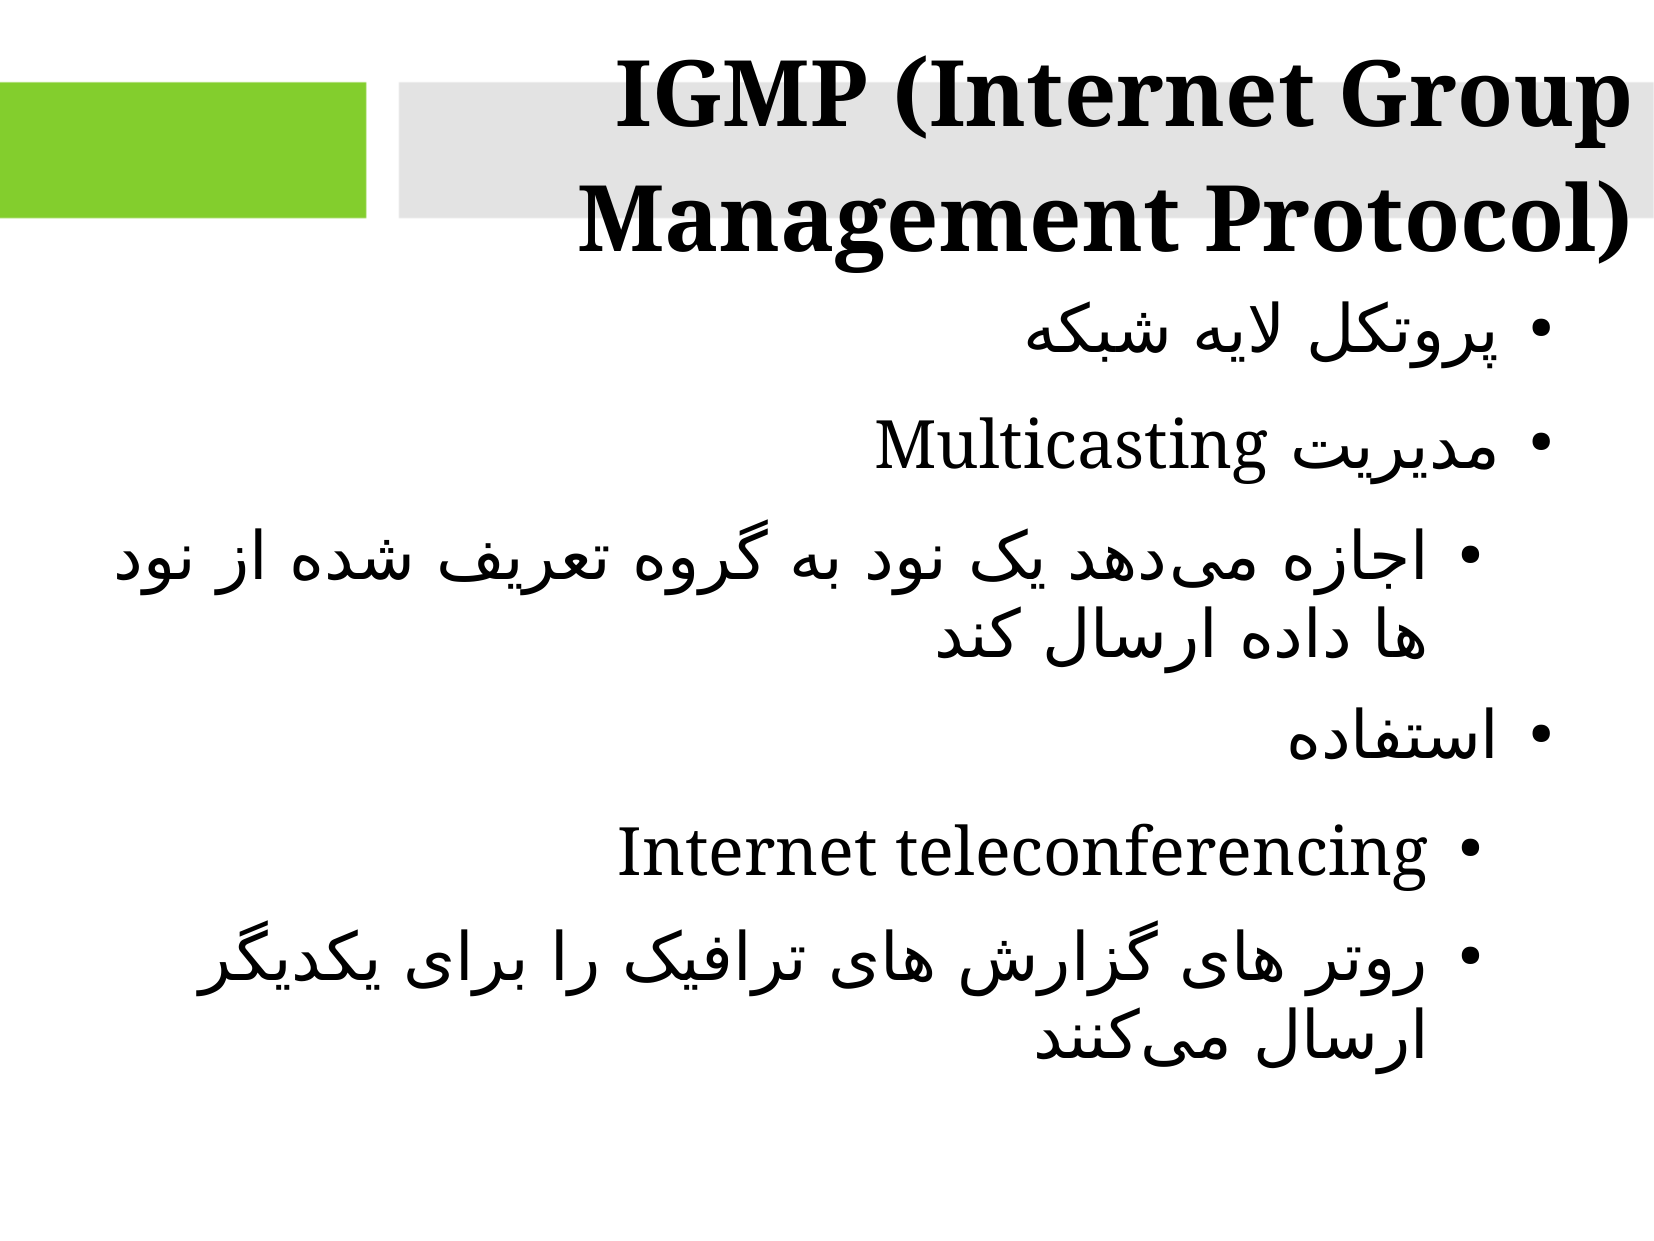

# IGMP (Internet Group Management Protocol)
پروتکل لایه شبکه
مدیریت Multicasting
اجازه می‌دهد یک نود به گروه تعریف شده از نود ها داده ارسال کند
استفاده
Internet teleconferencing
روتر های گزارش های ترافیک را برای یکدیگر ارسال می‌کنند